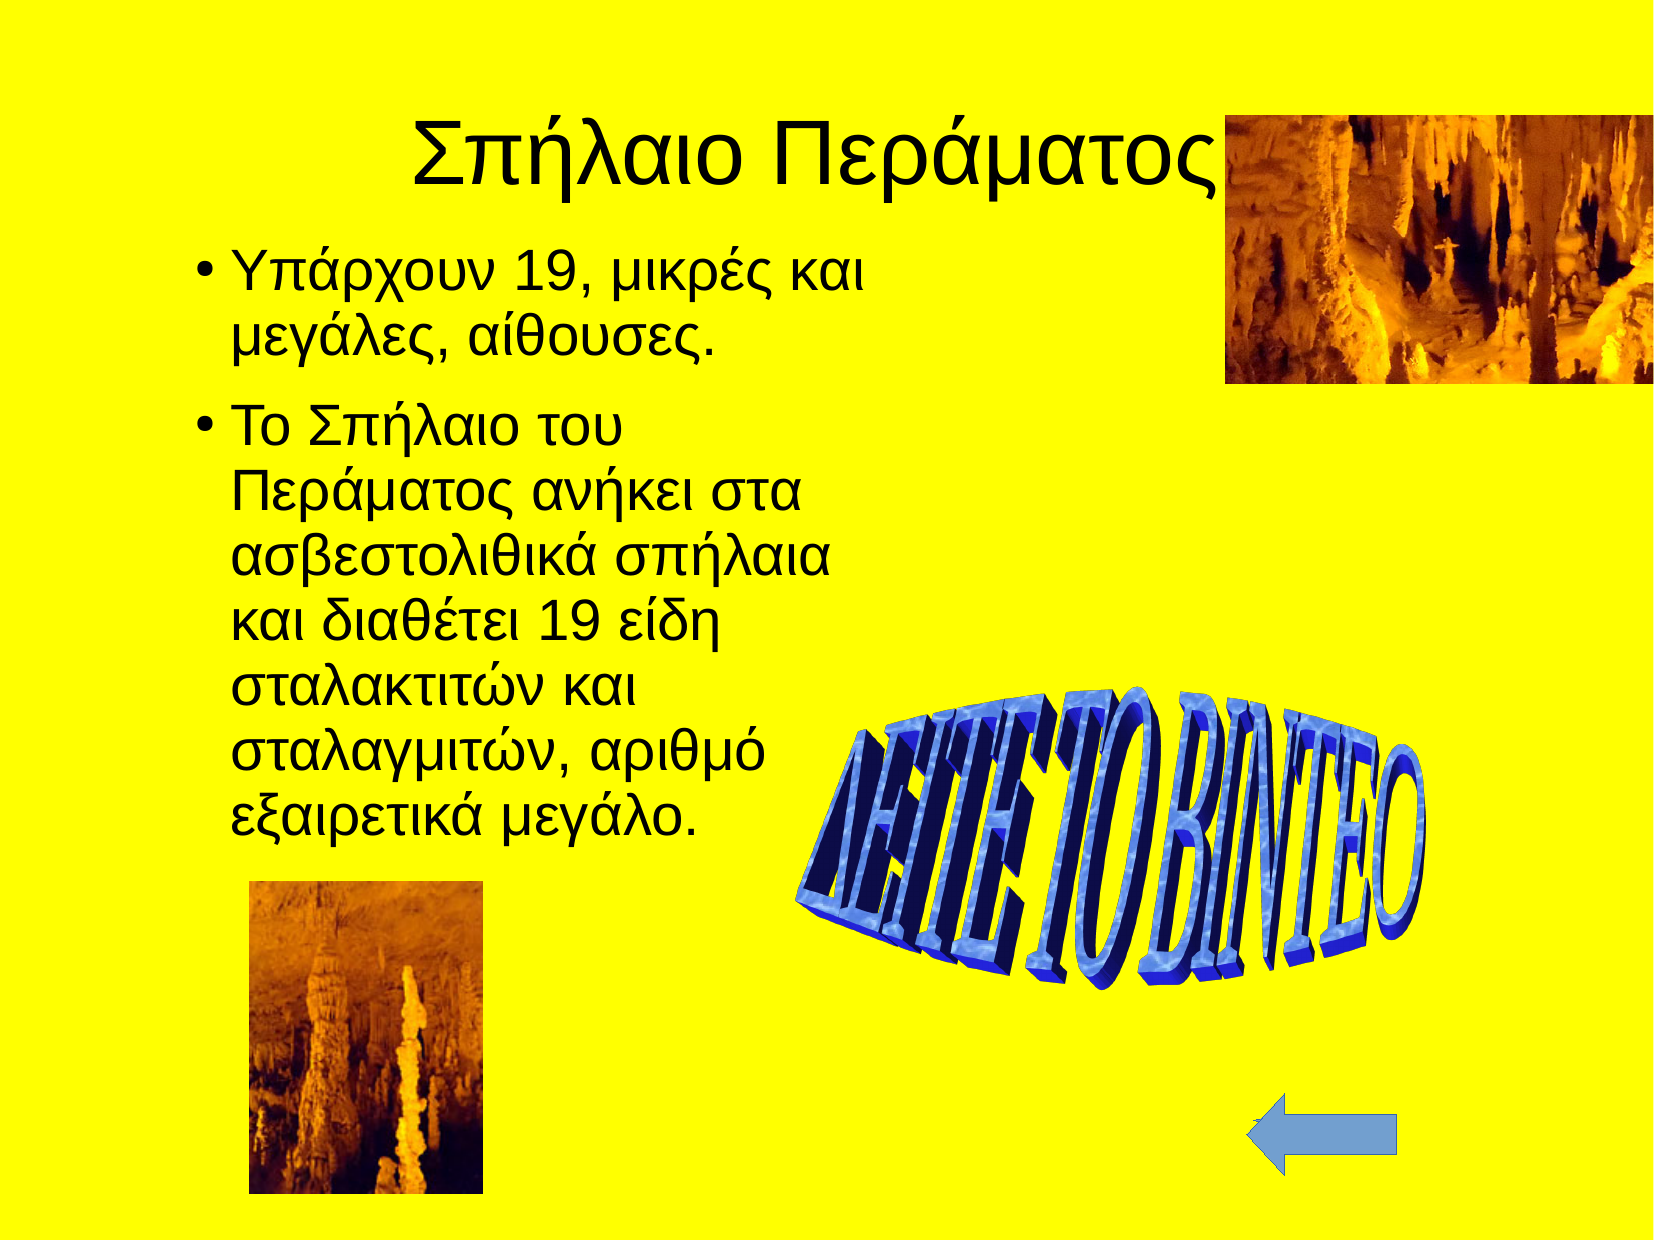

# Σπήλαιο Περάματος
Υπάρχουν 19, μικρές και μεγάλες, αίθουσες.
Το Σπήλαιο του Περάματος ανήκει στα ασβεστολιθικά σπήλαια και διαθέτει 19 είδη σταλακτιτών και σταλαγμιτών, αριθμό εξαιρετικά μεγάλο.
ΔΕΙΤΕ ΤΟ ΒΙΝΤΕΟ